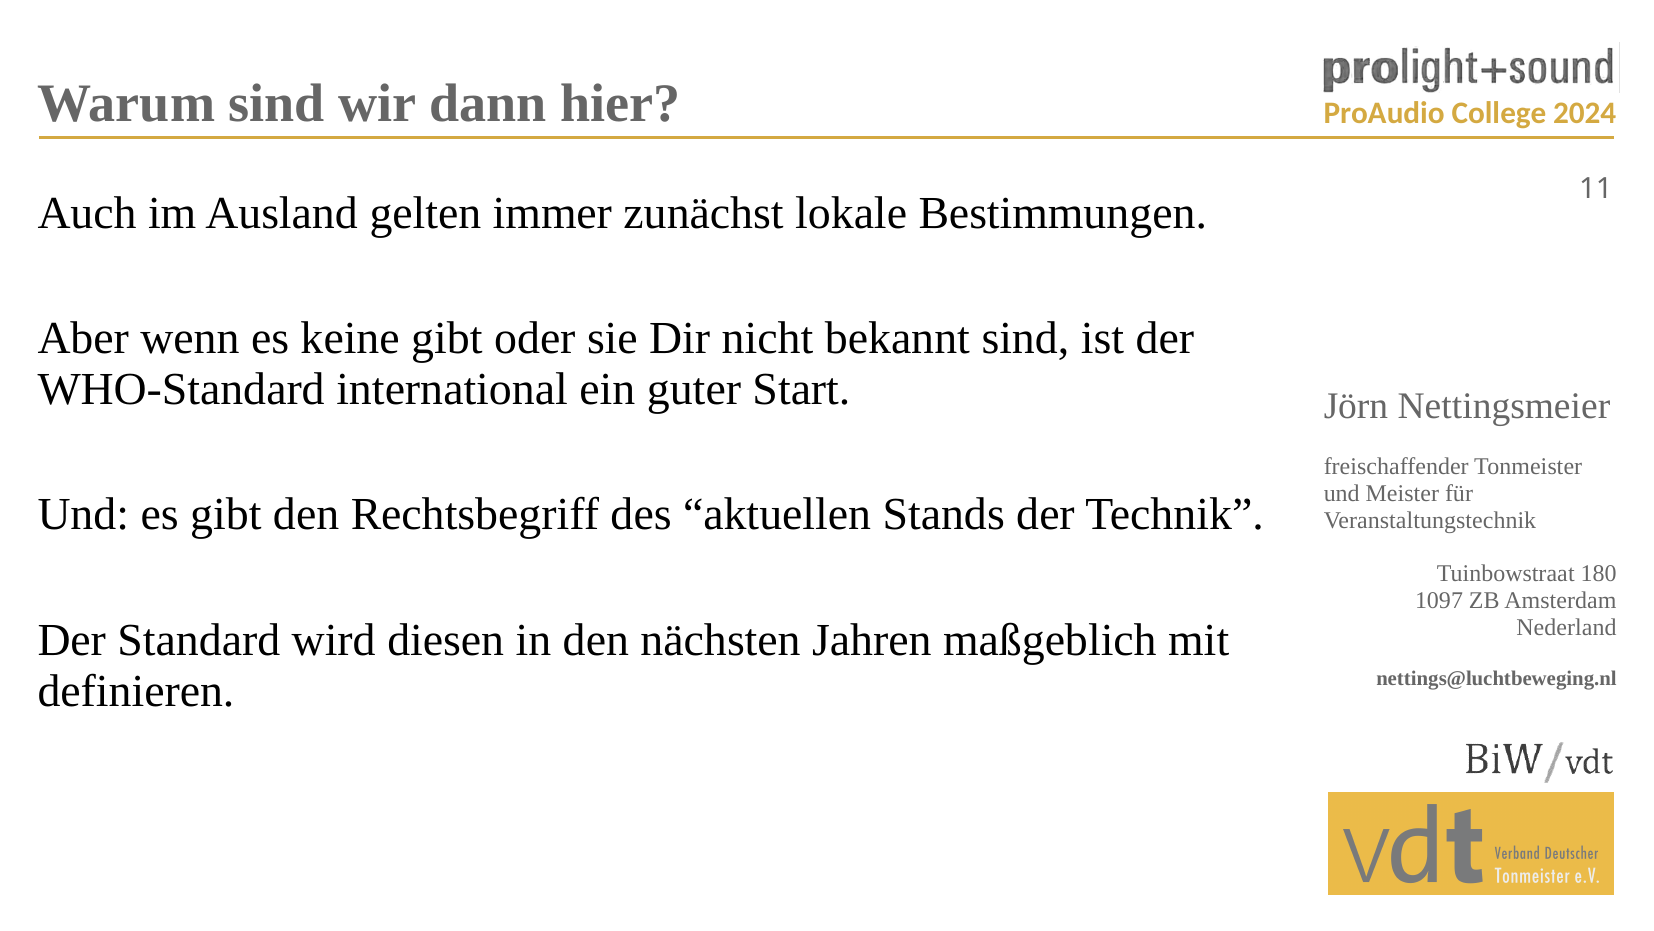

# Warum sind wir dann hier?
11
Auch im Ausland gelten immer zunächst lokale Bestimmungen.
Aber wenn es keine gibt oder sie Dir nicht bekannt sind, ist der WHO-Standard international ein guter Start.
Und: es gibt den Rechtsbegriff des “aktuellen Stands der Technik”.
Der Standard wird diesen in den nächsten Jahren maßgeblich mit definieren.